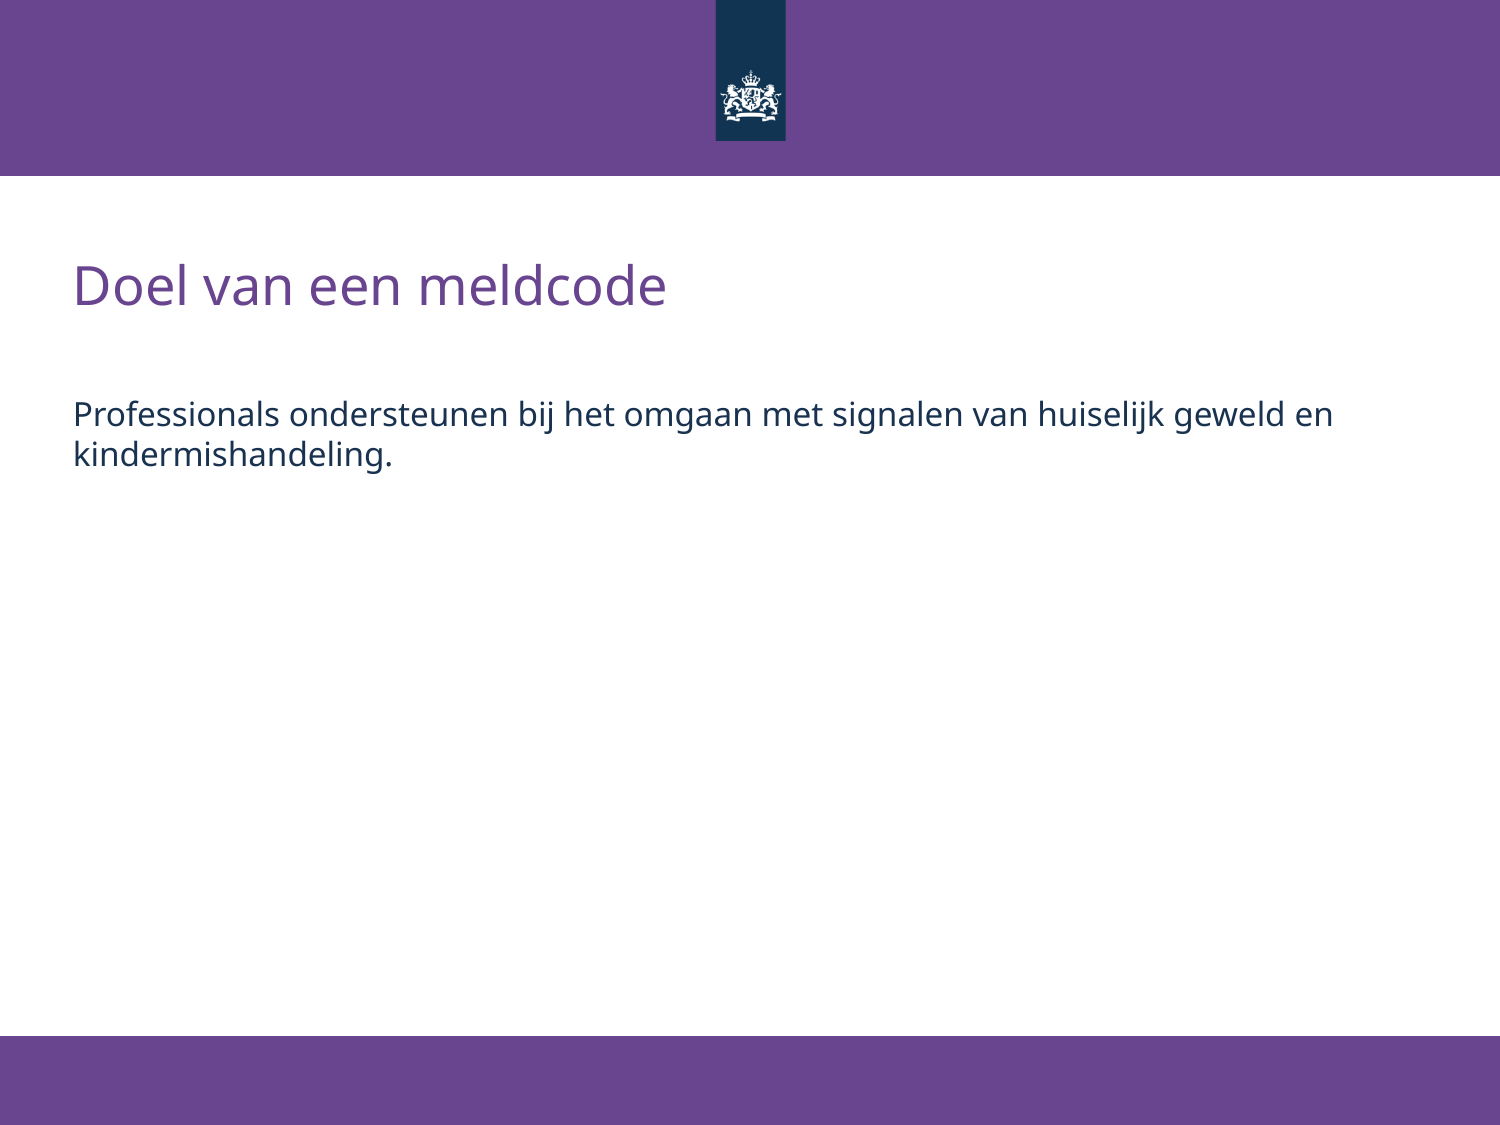

# Doel van een meldcode
Professionals ondersteunen bij het omgaan met signalen van huiselijk geweld en kindermishandeling.